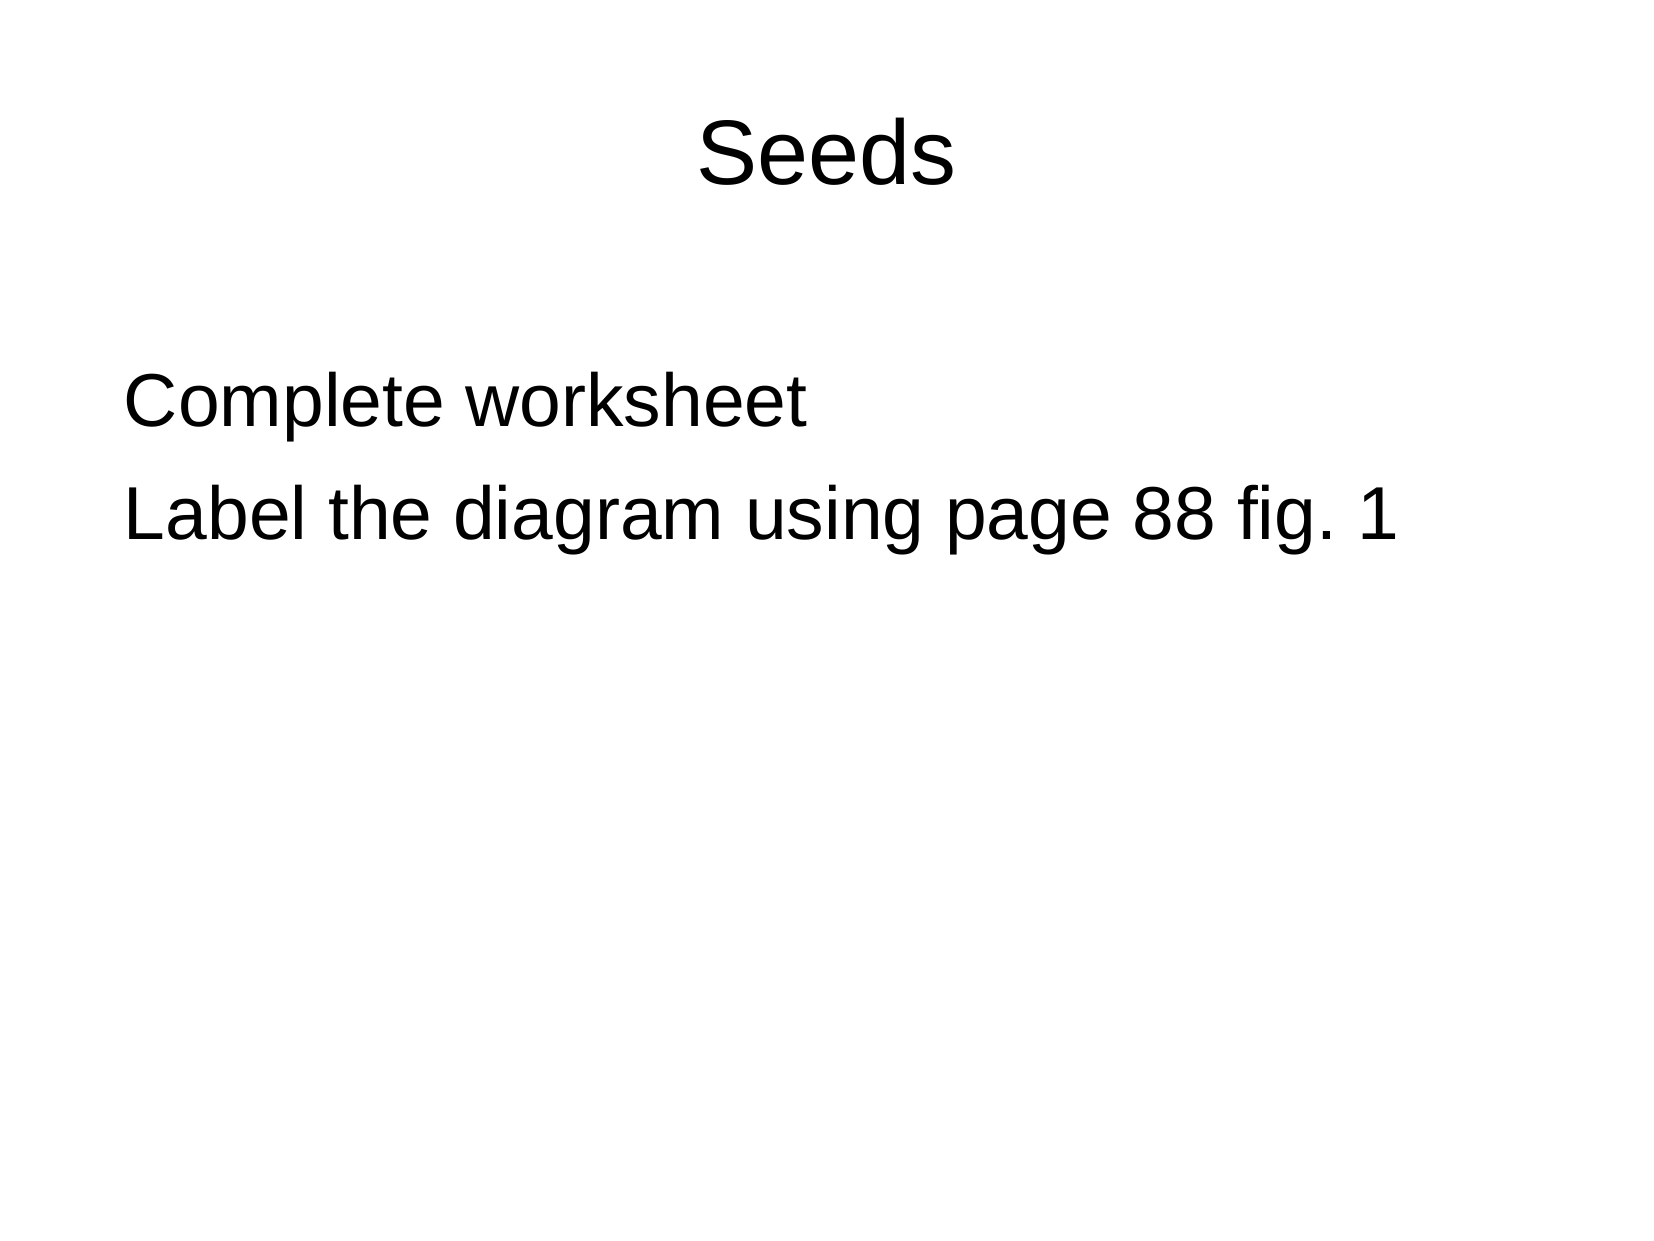

# Seeds
Complete worksheet
Label the diagram using page 88 fig. 1